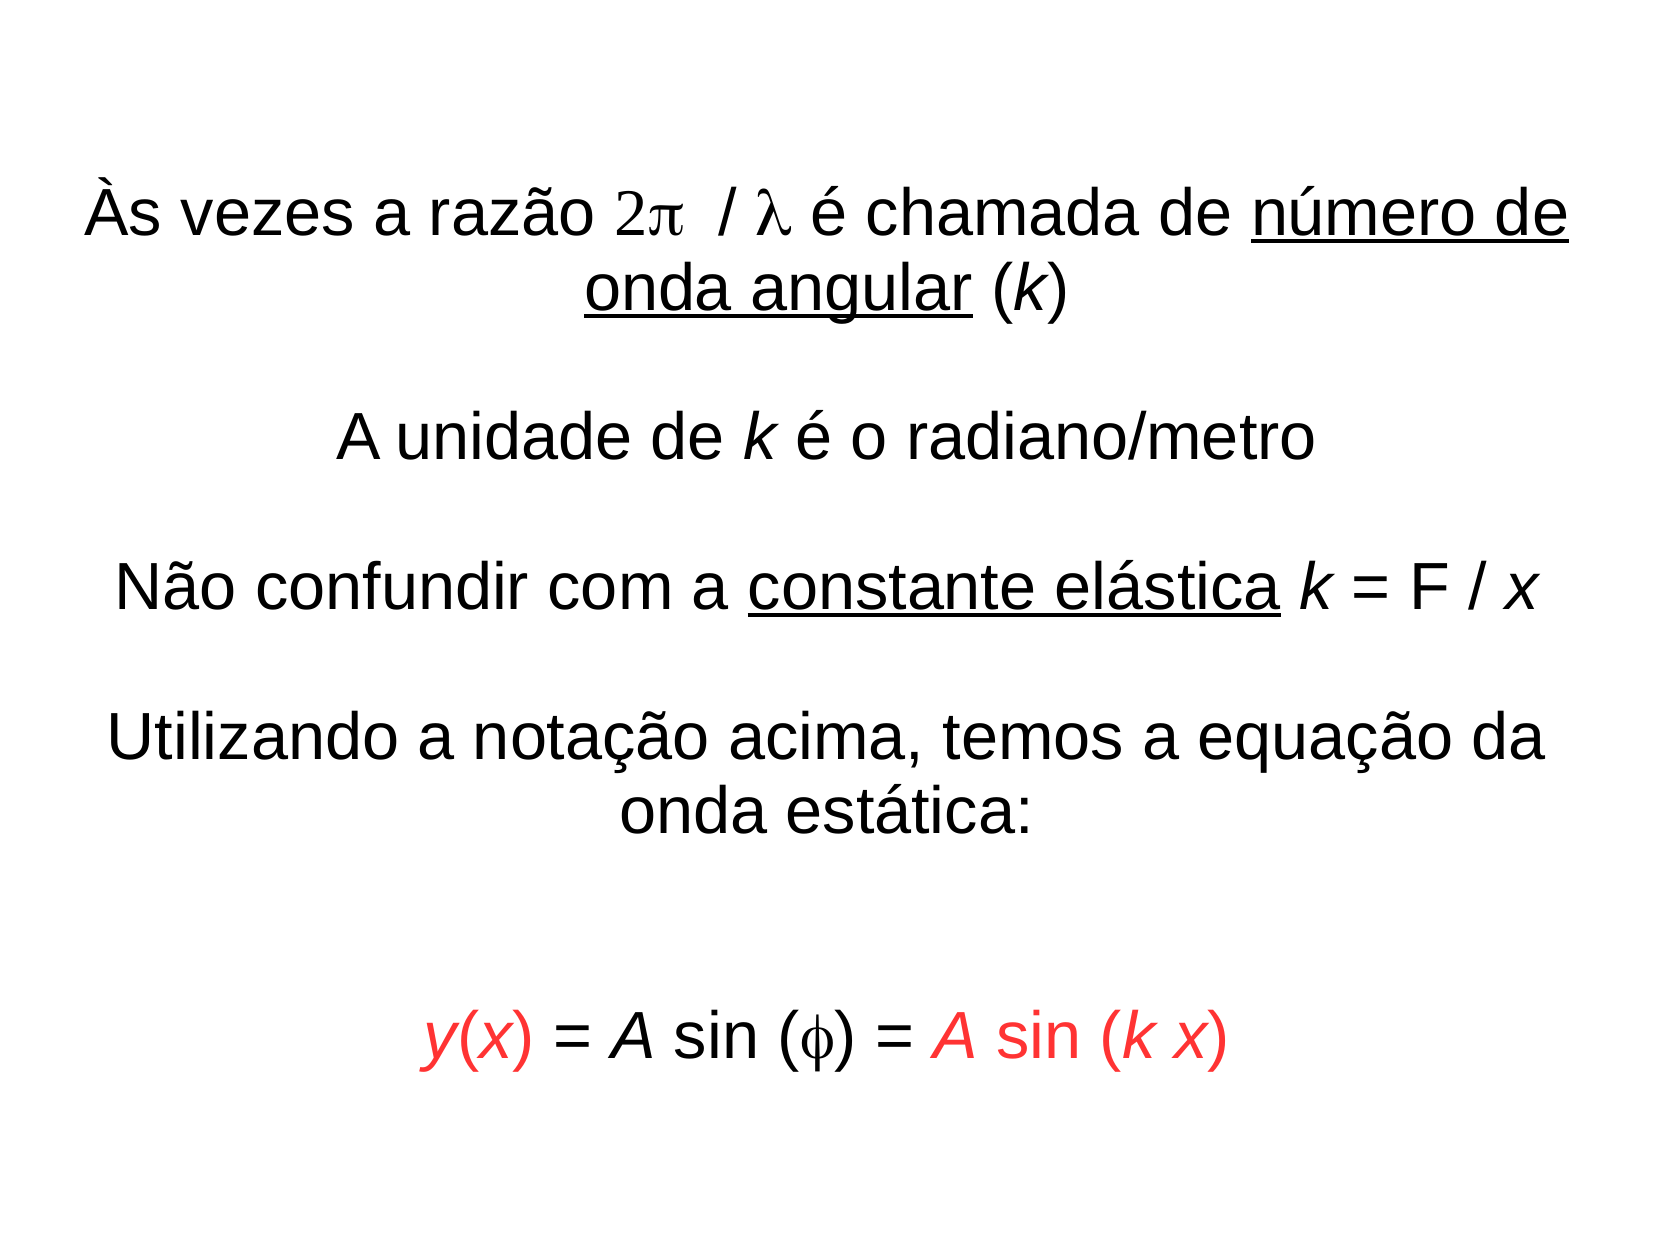

# Às vezes a razão 2p / l é chamada de número de onda angular (k)
A unidade de k é o radiano/metro
Não confundir com a constante elástica k = F / x
Utilizando a notação acima, temos a equação da onda estática:
y(x) = A sin (f) = A sin (k x)